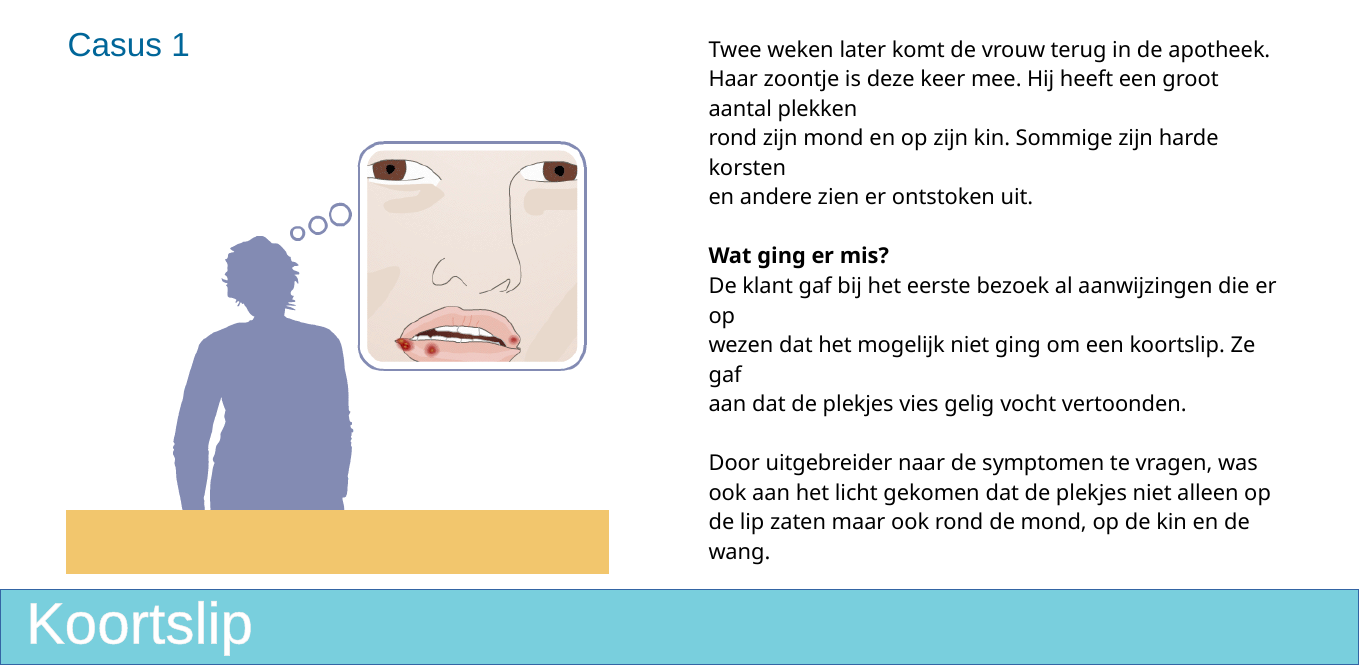

# Casus 1
Twee weken later komt de vrouw terug in de apotheek. Haar zoontje is deze keer mee. Hij heeft een groot aantal plekken
rond zijn mond en op zijn kin. Sommige zijn harde korsten
en andere zien er ontstoken uit.
Wat ging er mis?
De klant gaf bij het eerste bezoek al aanwijzingen die er op
wezen dat het mogelijk niet ging om een koortslip. Ze gaf
aan dat de plekjes vies gelig vocht vertoonden.
Door uitgebreider naar de symptomen te vragen, was ook aan het licht gekomen dat de plekjes niet alleen op de lip zaten maar ook rond de mond, op de kin en de wang.
Bij een koortslip zitten de blaasjes meestal op de rand van
de lip en zijn ze gevuld met helder vocht.
02 zelfzorg Acne
Koortslip